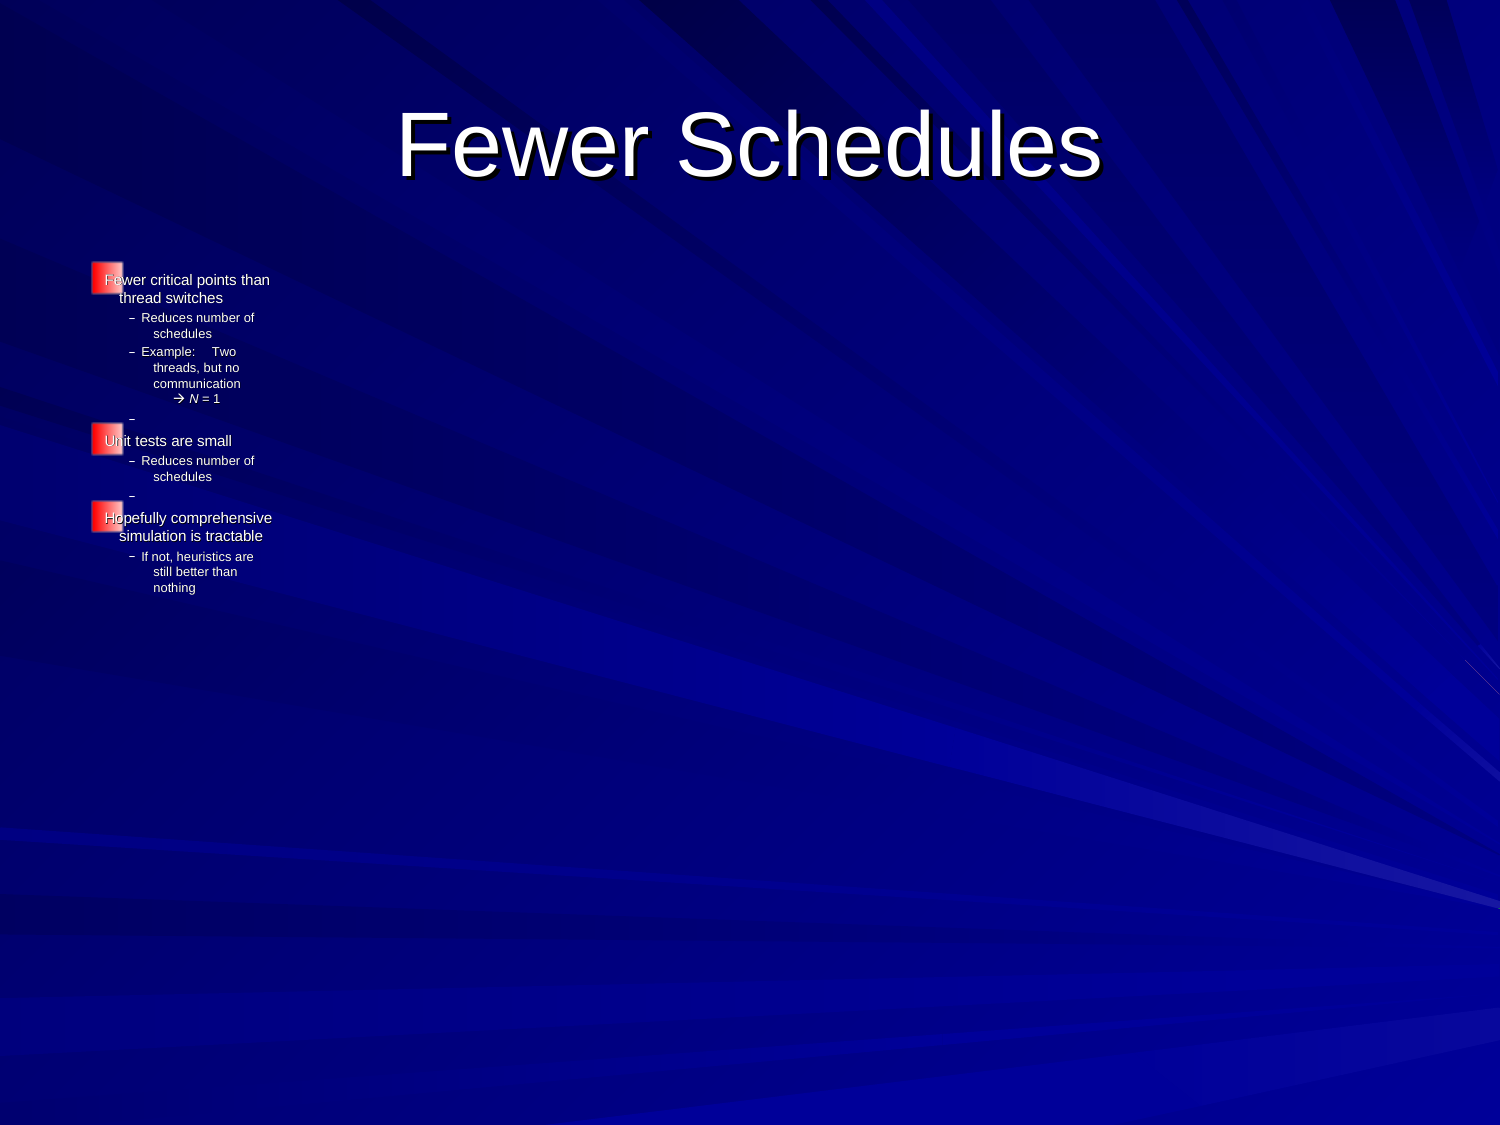

Fewer Schedules
# Fewer critical points than thread switches
Reduces number of schedules
Example:	Two threads, but no communication
			 N = 1
Unit tests are small
Reduces number of schedules
Hopefully comprehensive simulation is tractable
If not, heuristics are still better than nothing